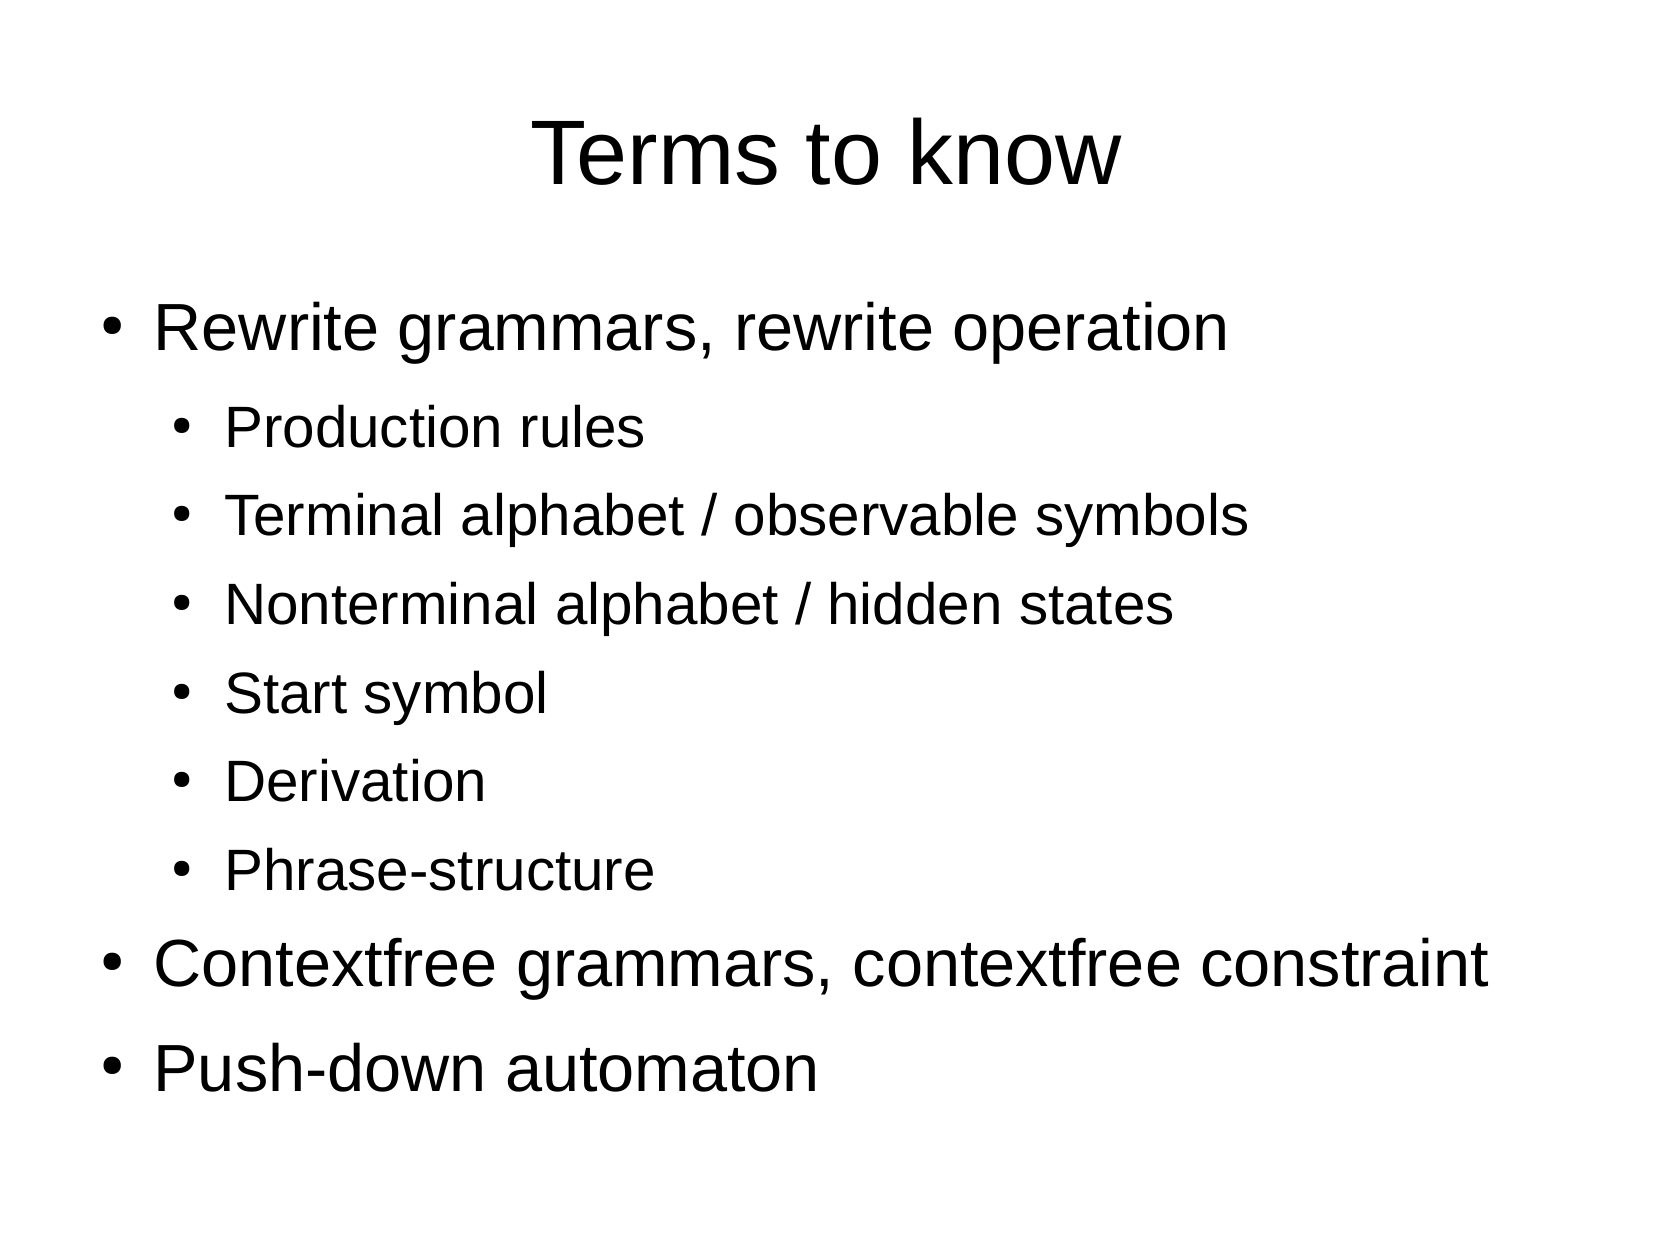

# Terms to know
Rewrite grammars, rewrite operation
Production rules
Terminal alphabet / observable symbols
Nonterminal alphabet / hidden states
Start symbol
Derivation
Phrase-structure
Contextfree grammars, contextfree constraint
Push-down automaton